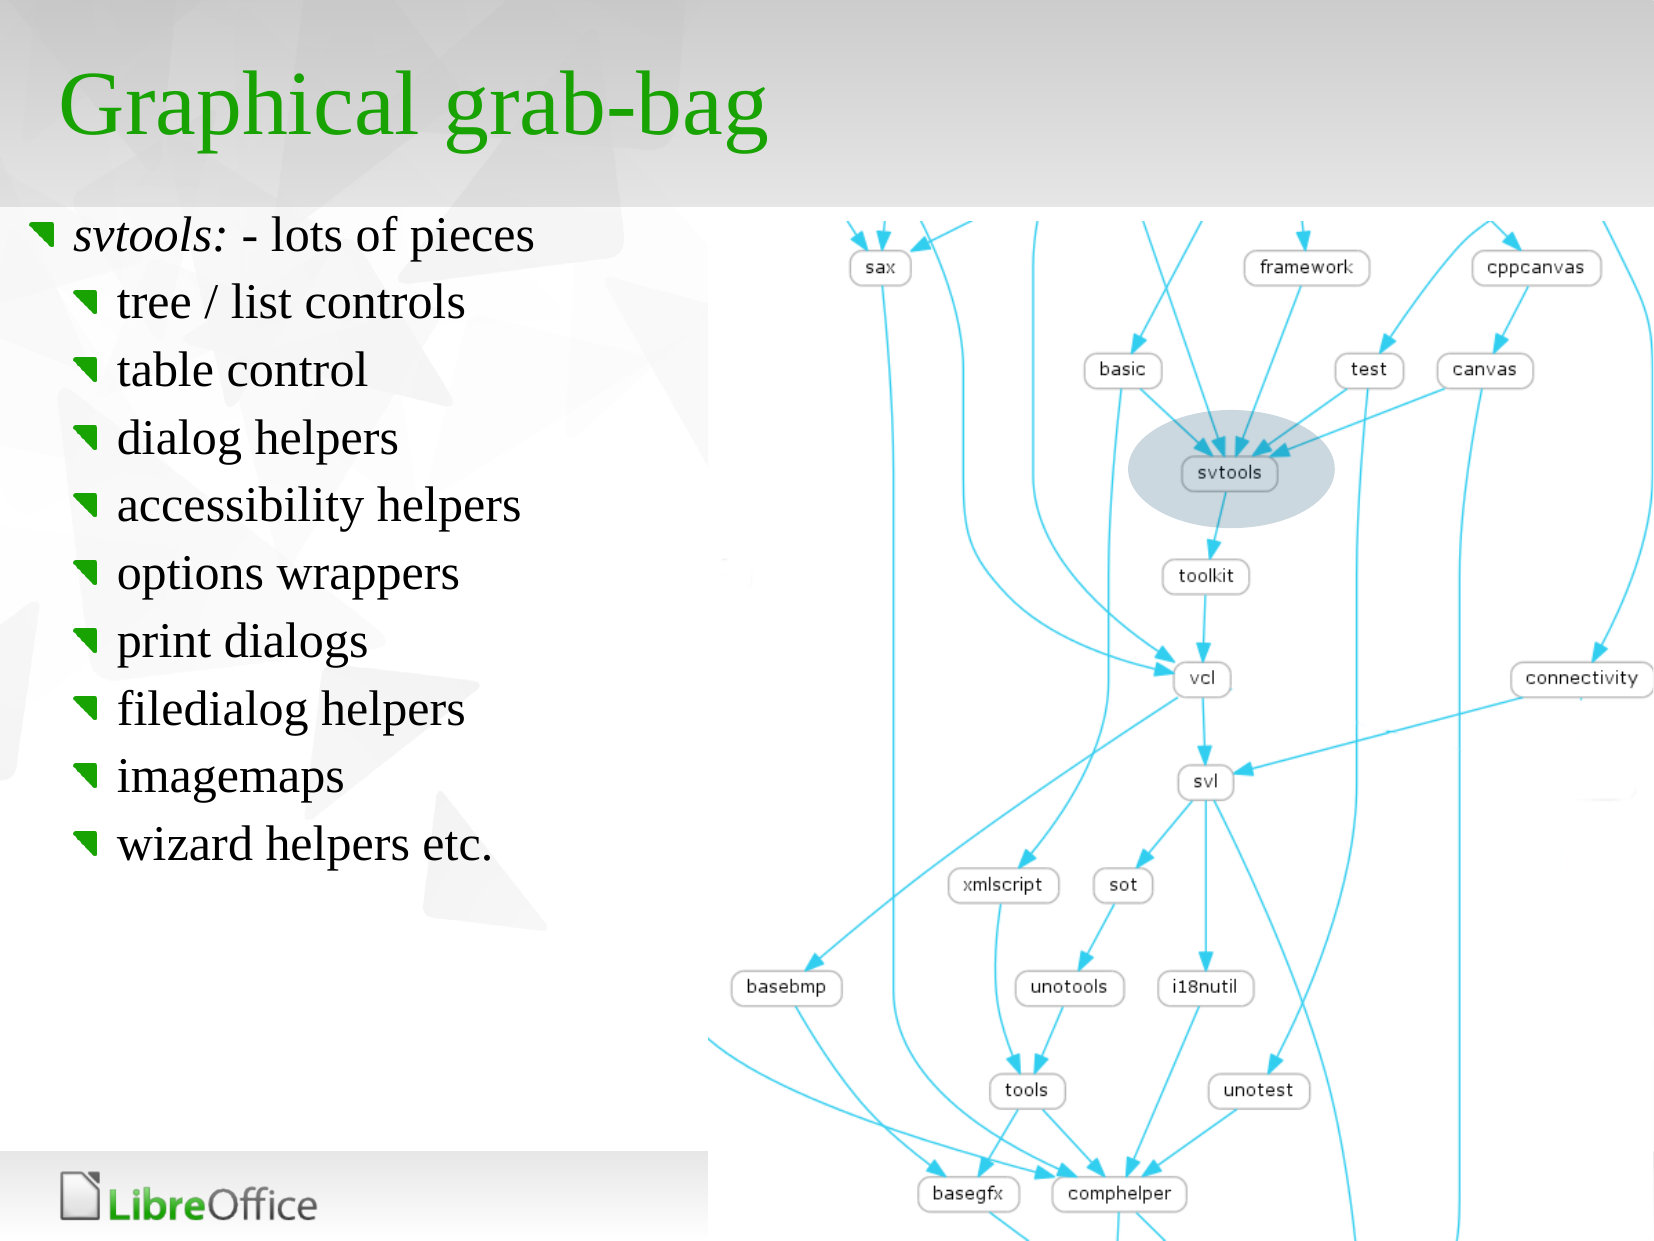

# Graphical grab-bag
svtools: - lots of pieces
tree / list controls
table control
dialog helpers
accessibility helpers
options wrappers
print dialogs
filedialog helpers
imagemaps
wizard helpers etc.
14